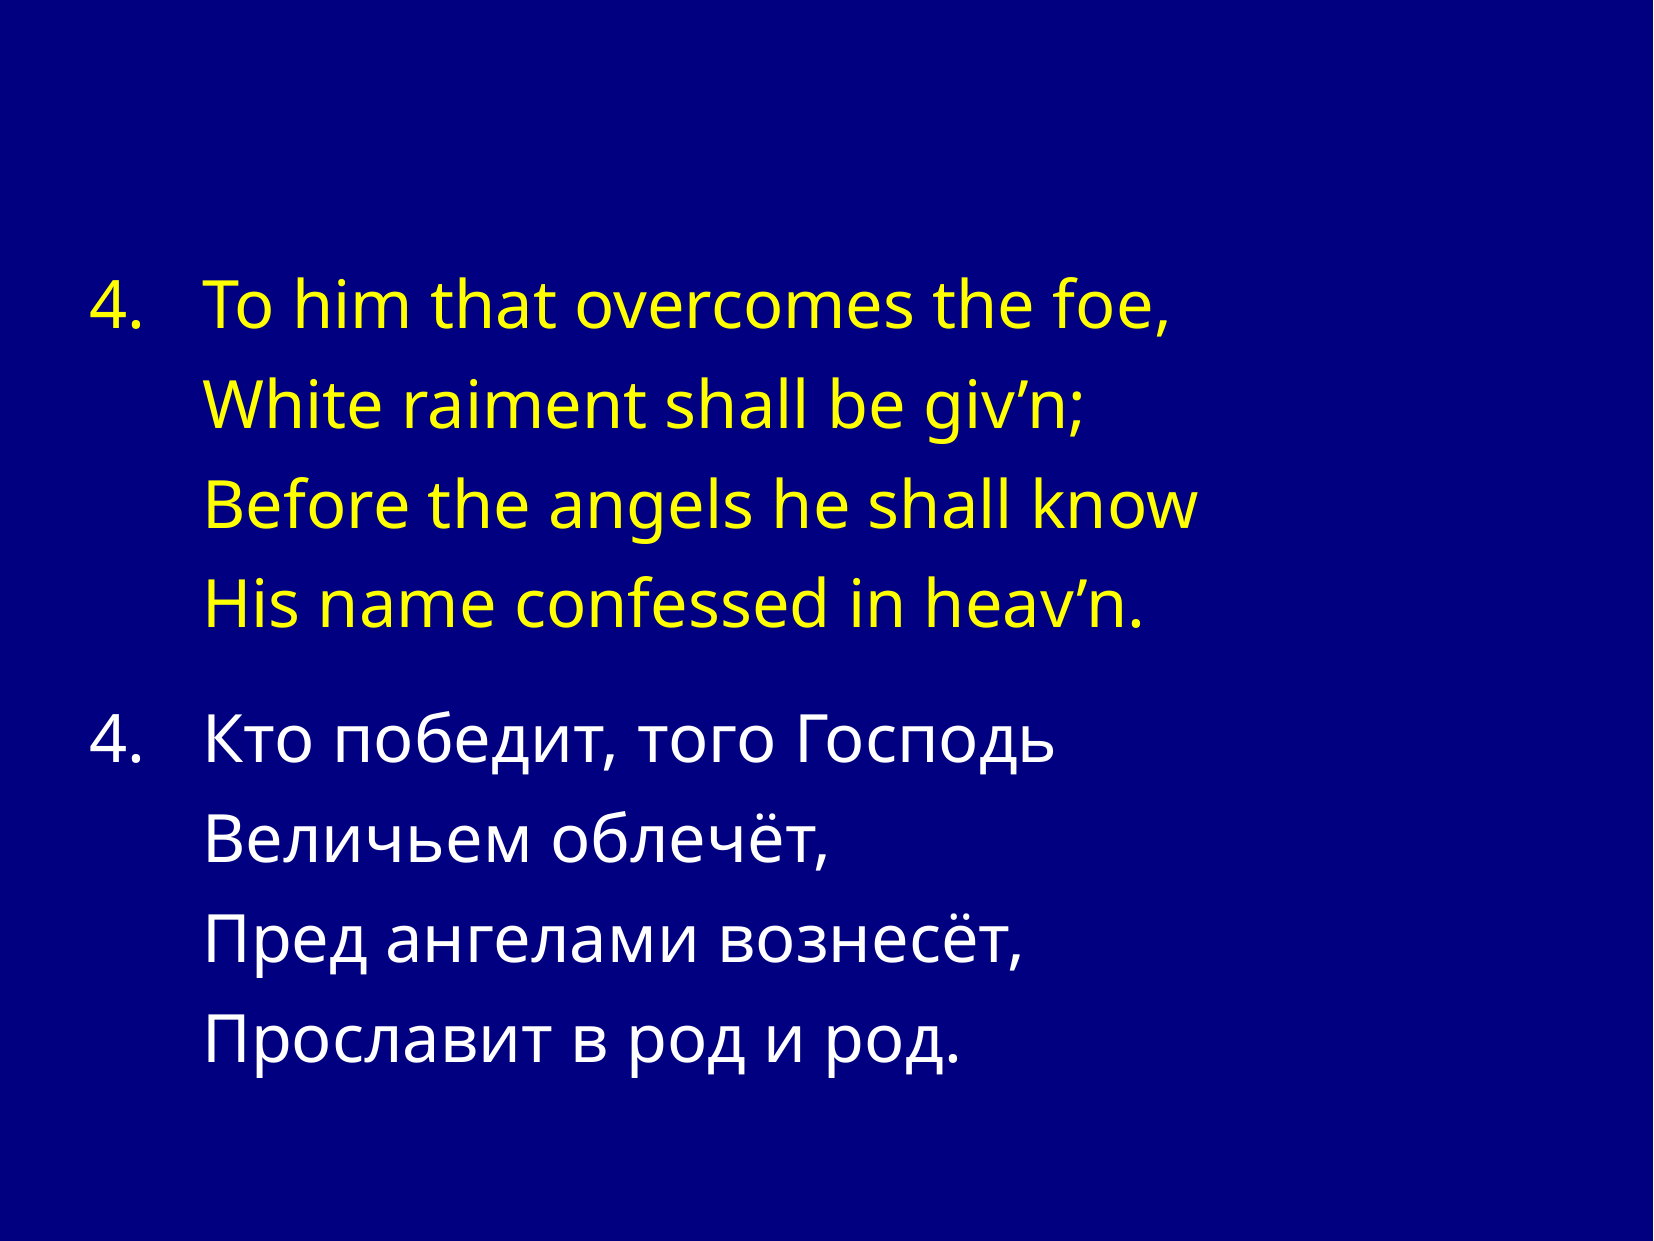

4.	To him that overcomes the foe,
	White raiment shall be giv’n;
	Before the angels he shall know
	His name confessed in heav’n.
4.	Кто победит, того Господь
	Величьем облечёт,
	Пред ангелами вознесёт,
	Прославит в род и род.